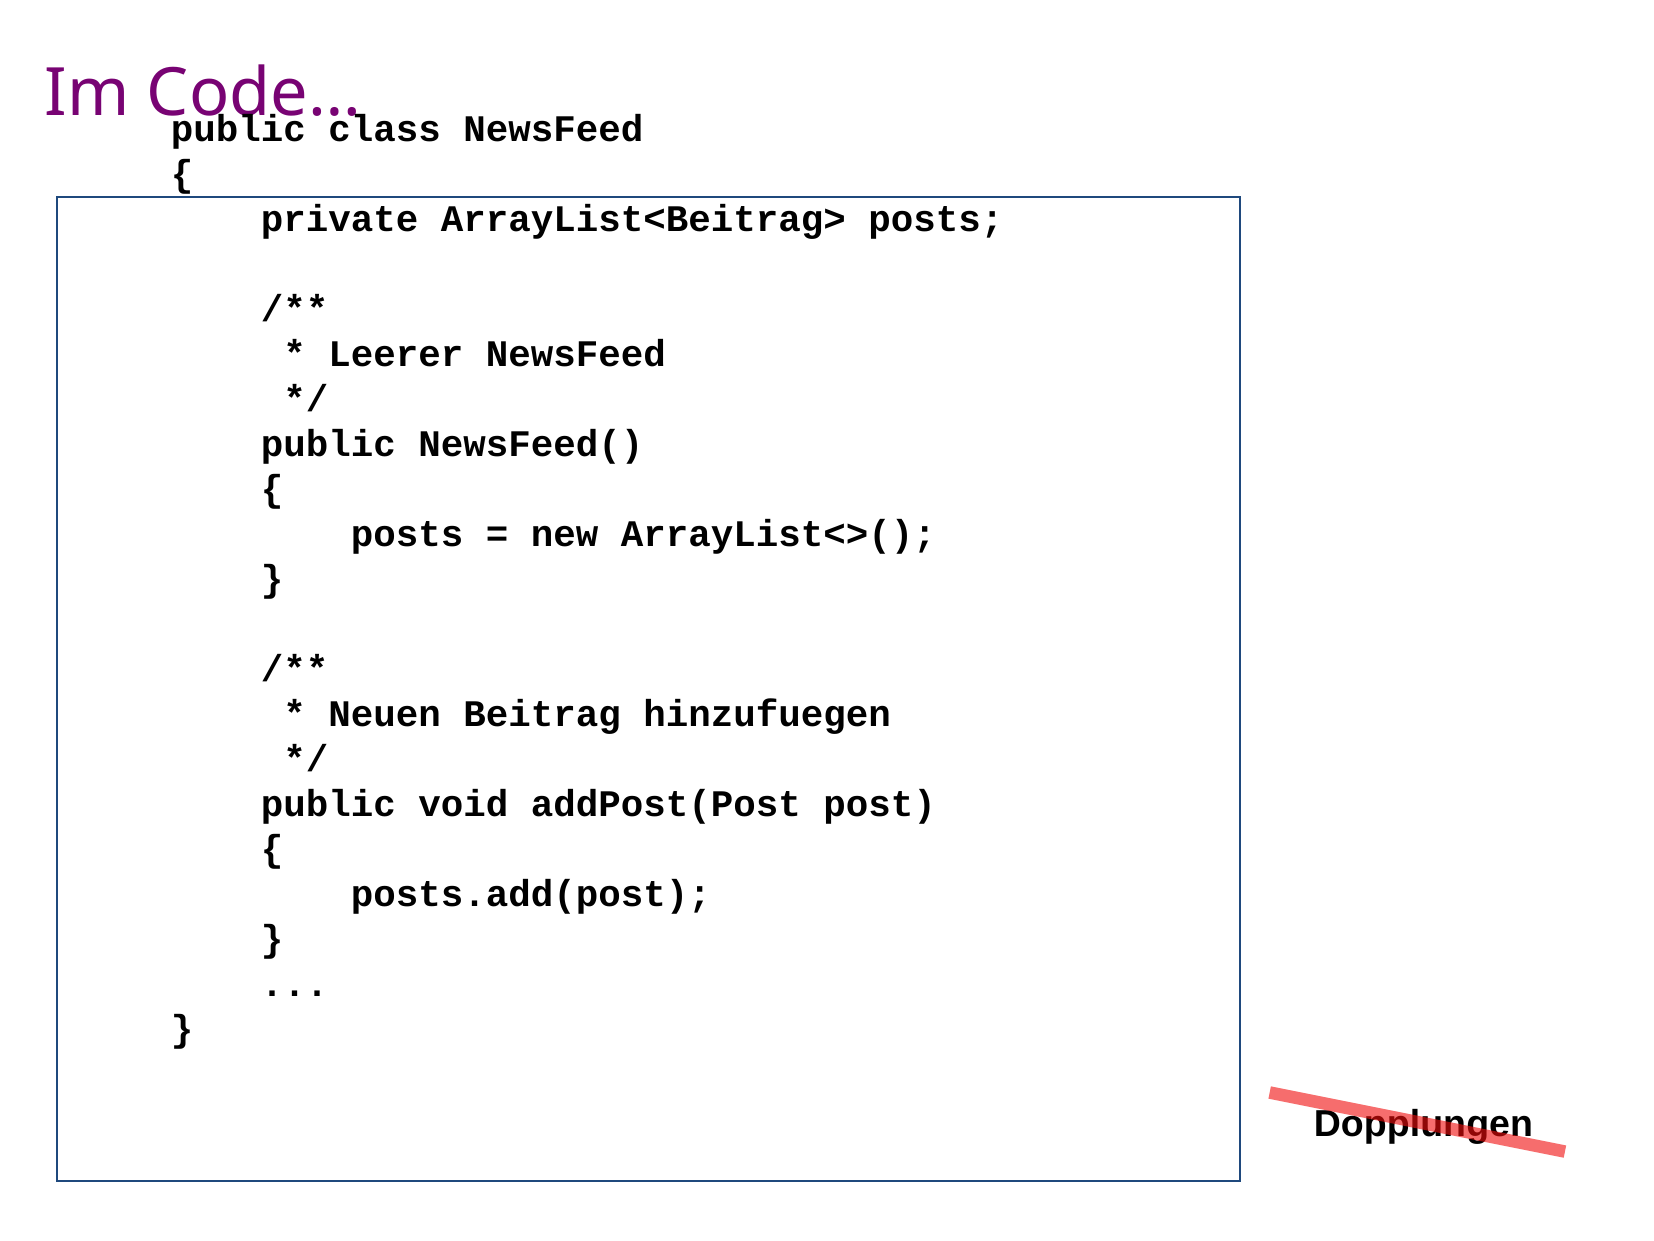

# Im Code…
public class NewsFeed
{
 private ArrayList<Beitrag> posts;
 /**
 * Leerer NewsFeed
 */
 public NewsFeed()
 {
 posts = new ArrayList<>();
 }
 /**
 * Neuen Beitrag hinzufuegen
 */
 public void addPost(Post post)
 {
 posts.add(post);
 }
 ...
}
Dopplungen